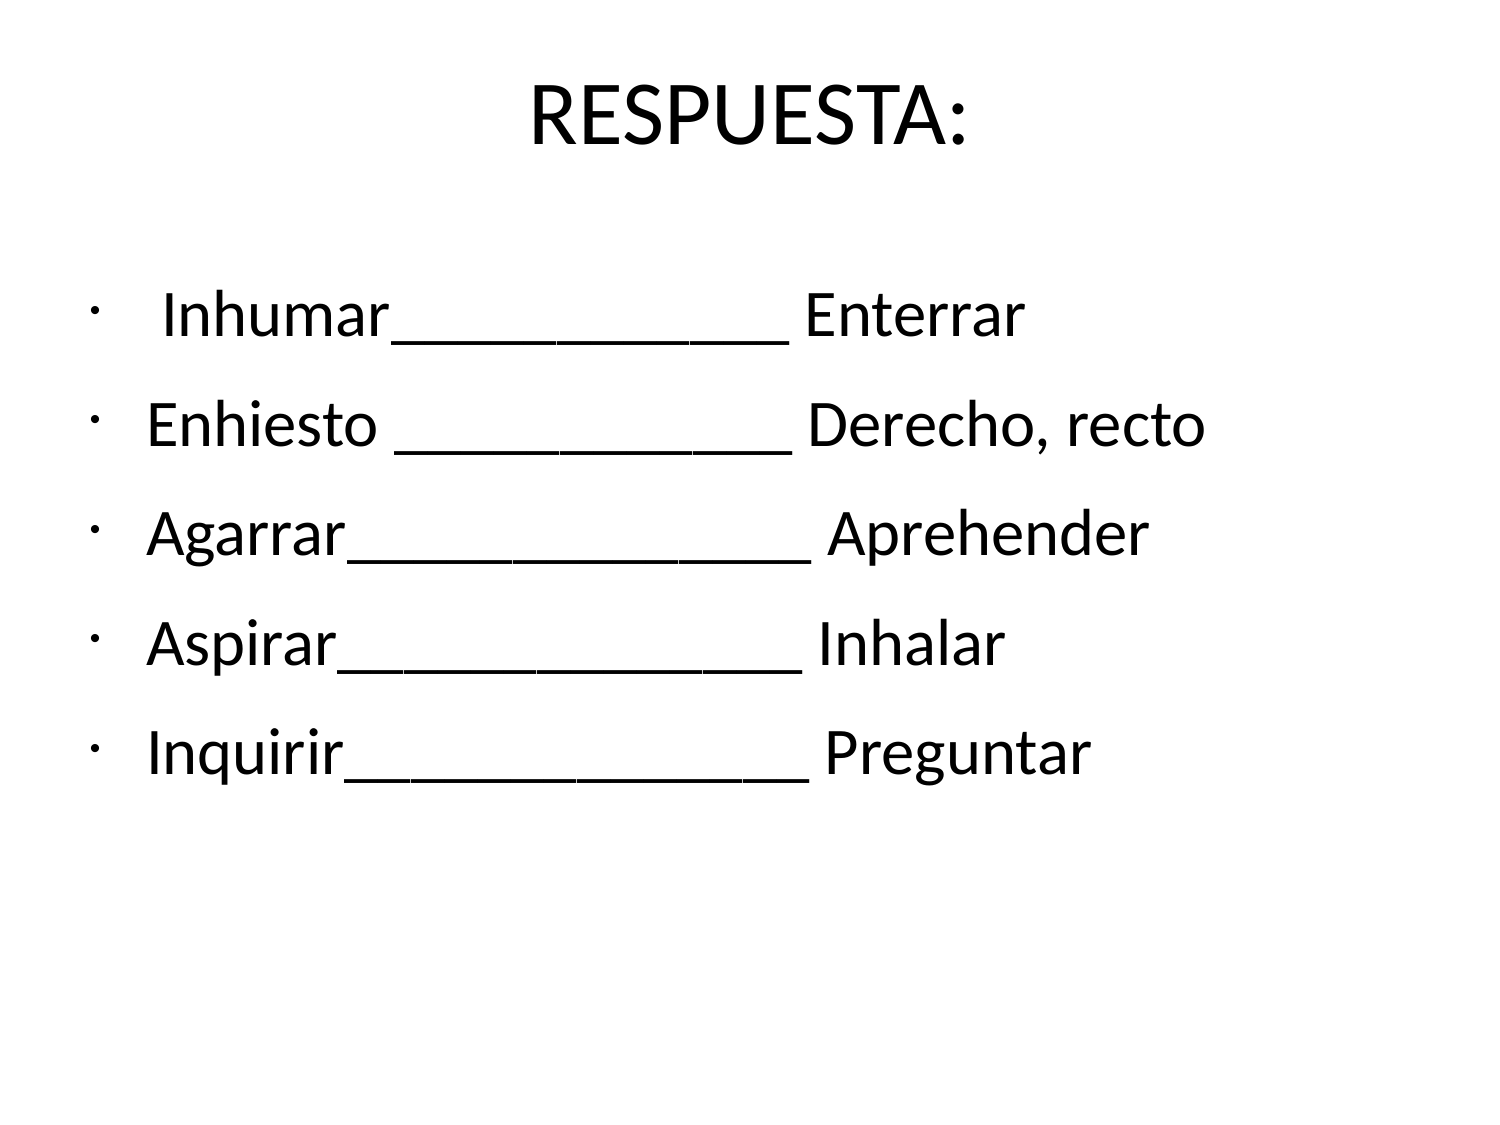

# RESPUESTA:
 Inhumar____________ Enterrar
Enhiesto ____________ Derecho, recto
Agarrar______________ Aprehender
Aspirar______________ Inhalar
Inquirir______________ Preguntar